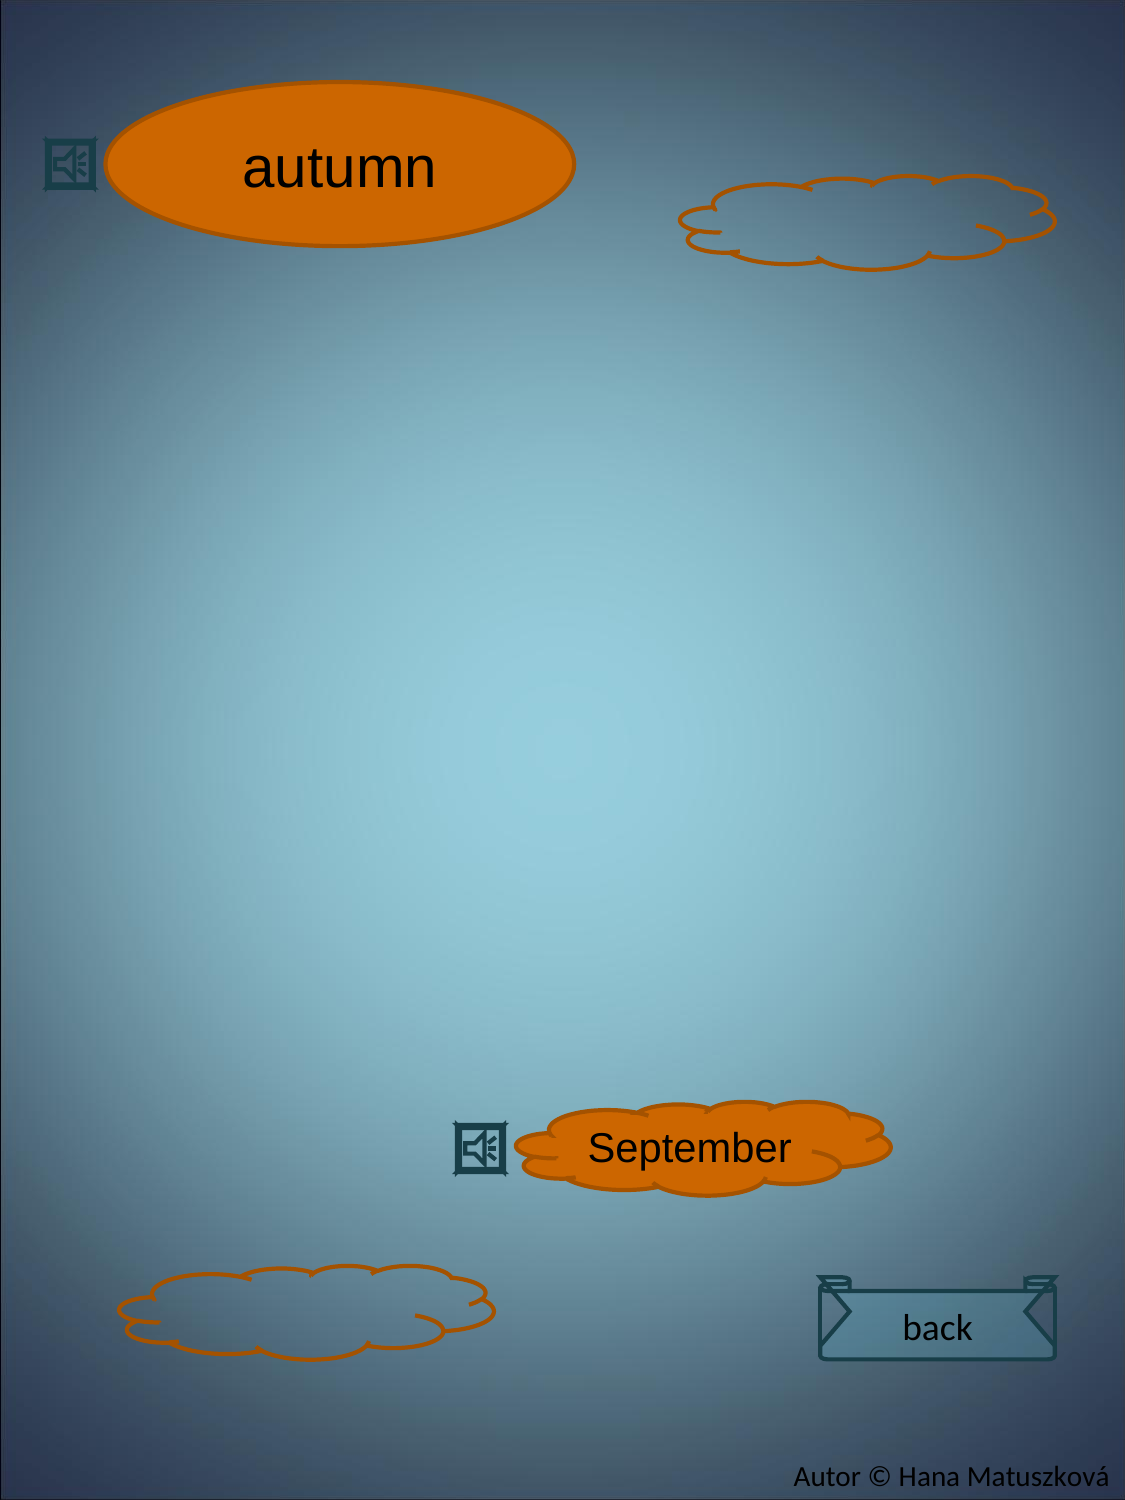

autumn
September
back
Autor © Hana Matuszková